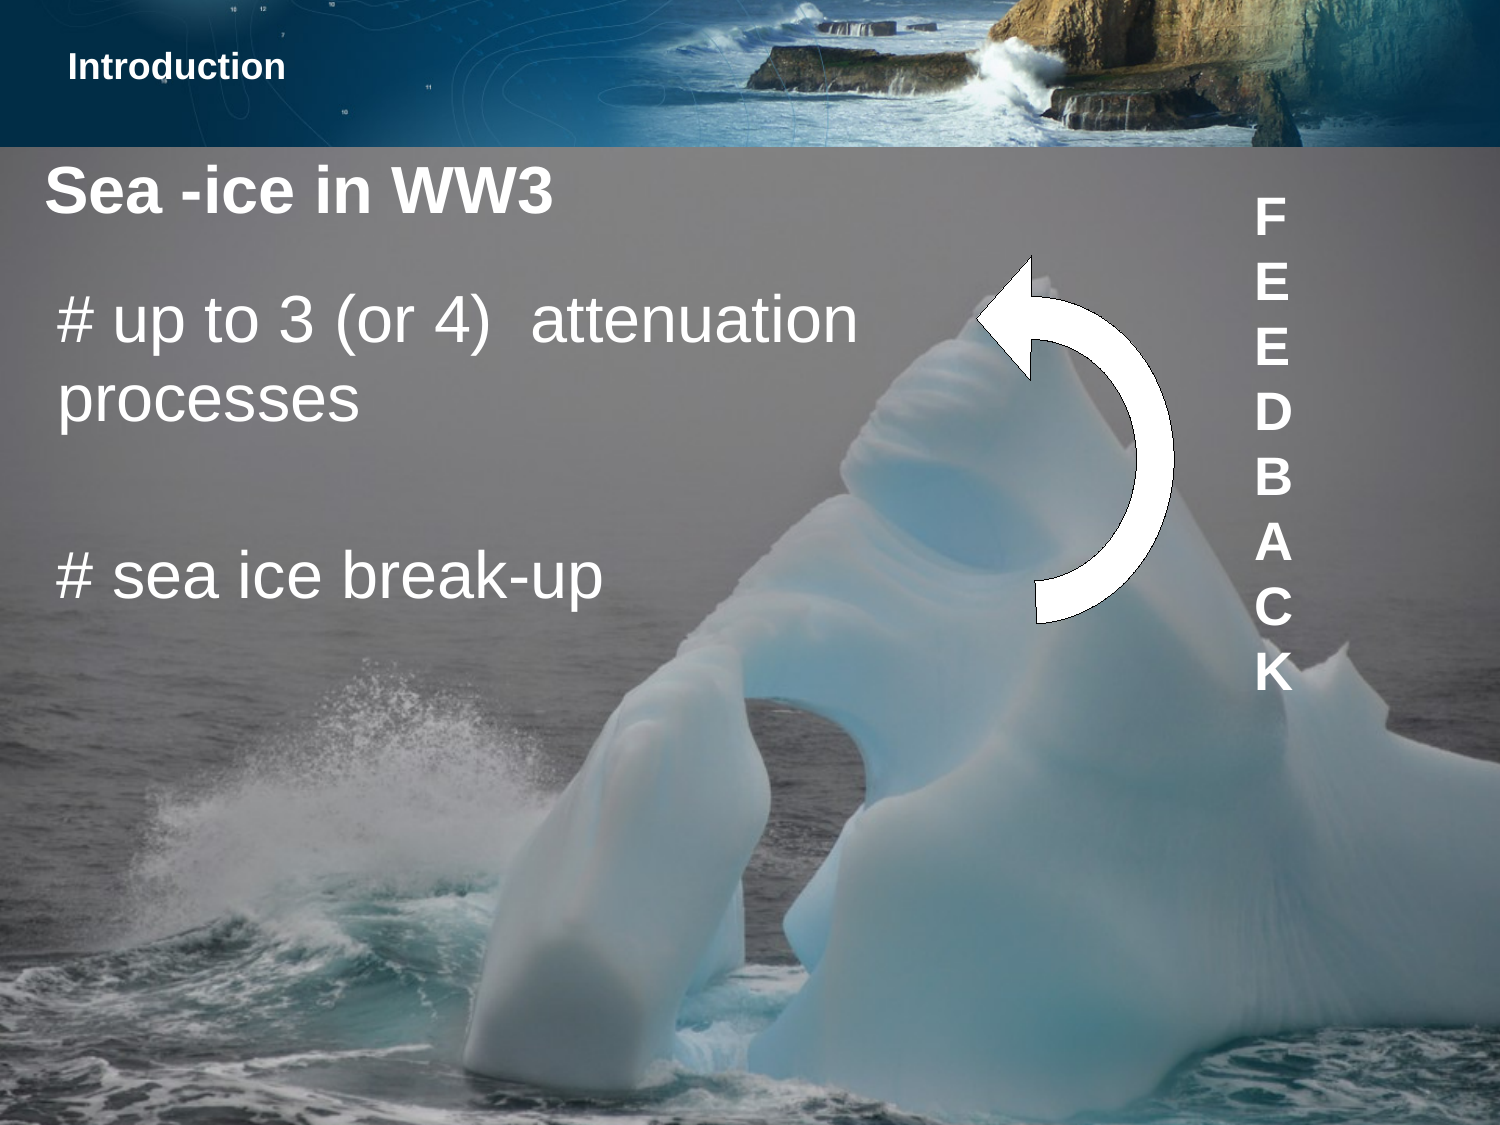

Introduction
# Sea -ice in WW3
FEEDBACK
# up to 3 (or 4) attenuation processes
# sea ice break-up